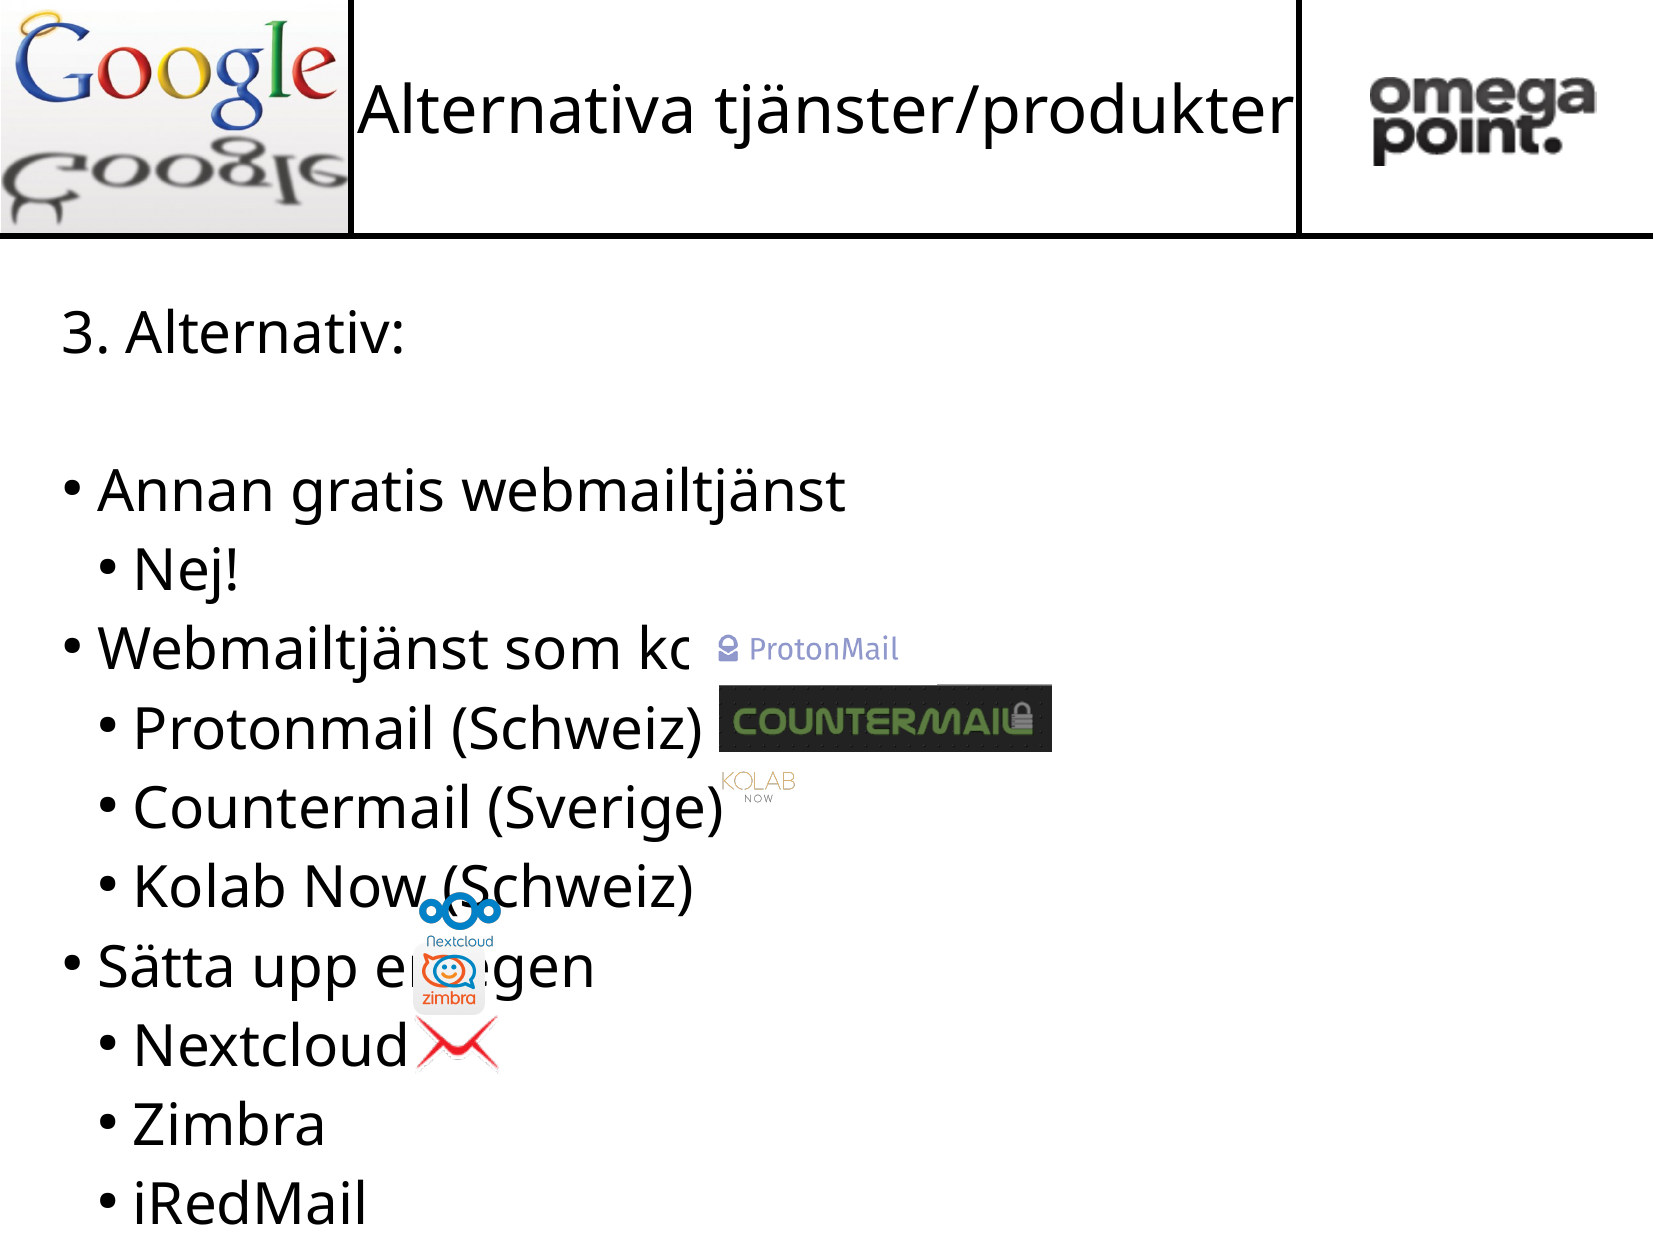

Alternativa tjänster/produkter
3. Alternativ:
Annan gratis webmailtjänst
Nej!
Webmailtjänst som kostar
Protonmail (Schweiz)
Countermail (Sverige)
Kolab Now (Schweiz)
Sätta upp en egen
Nextcloud
Zimbra
iRedMail